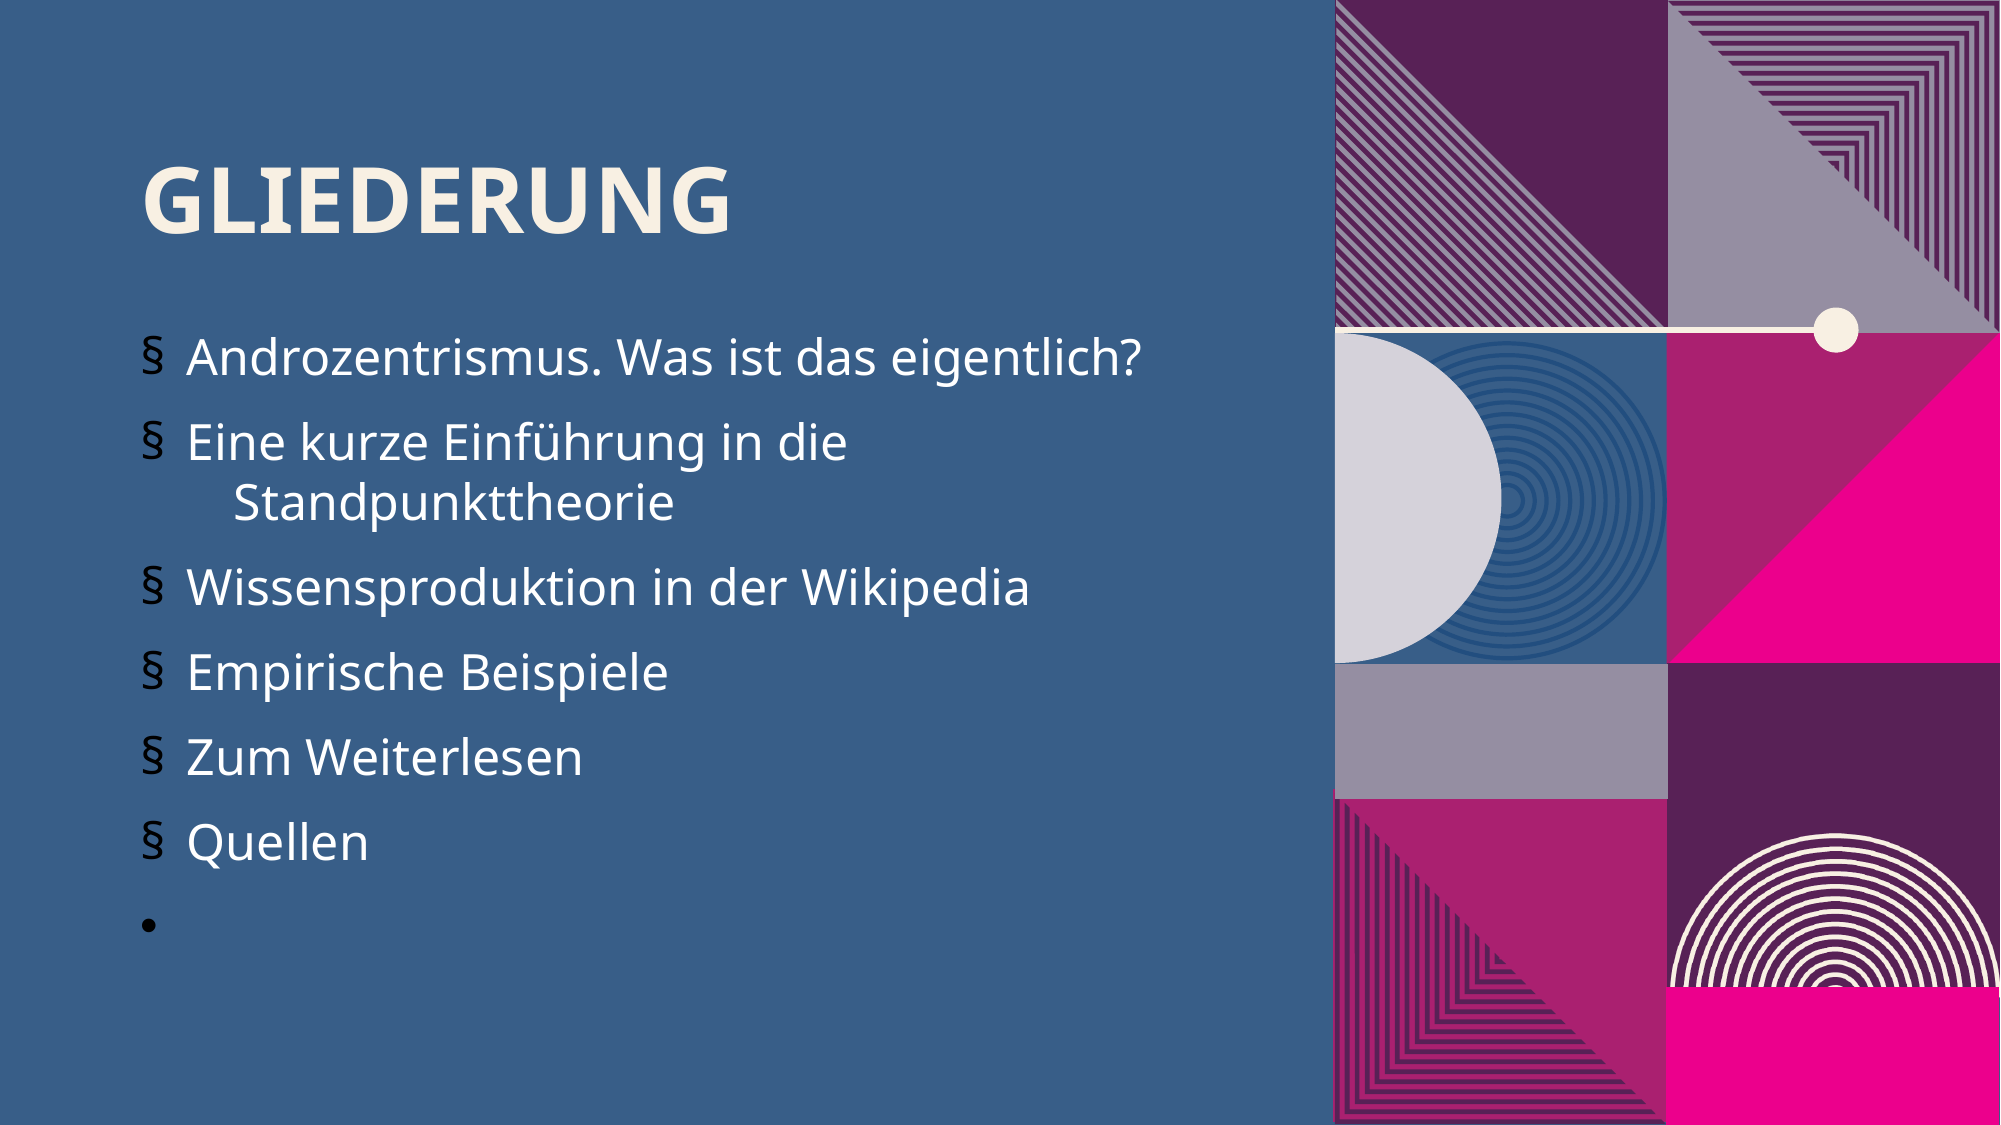

# Gliederung
Androzentrismus. Was ist das eigentlich?
Eine kurze Einführung in die Standpunkttheorie
Wissensproduktion in der Wikipedia
Empirische Beispiele
Zum Weiterlesen
Quellen